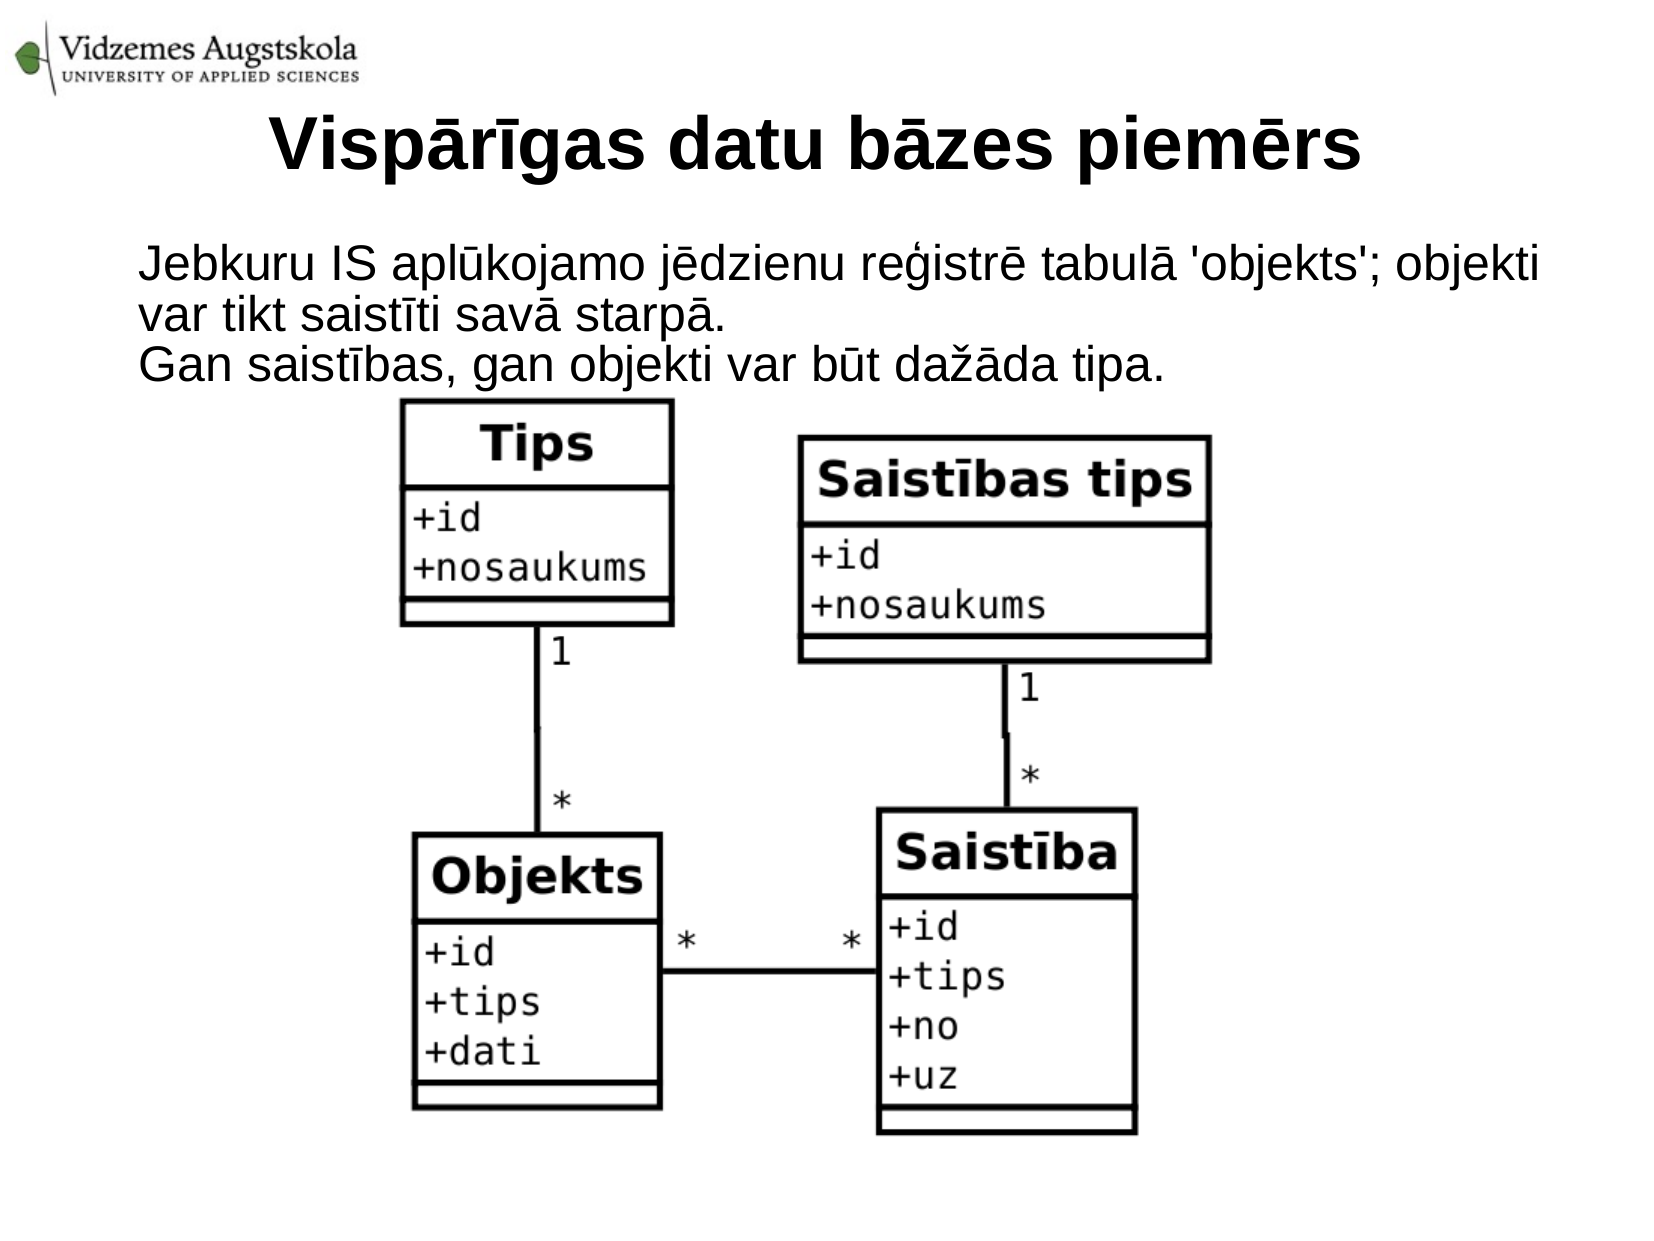

# Vispārīgas datu bāzes piemērs
Jebkuru IS aplūkojamo jēdzienu reģistrē tabulā 'objekts'; objekti var tikt saistīti savā starpā.
Gan saistības, gan objekti var būt dažāda tipa.